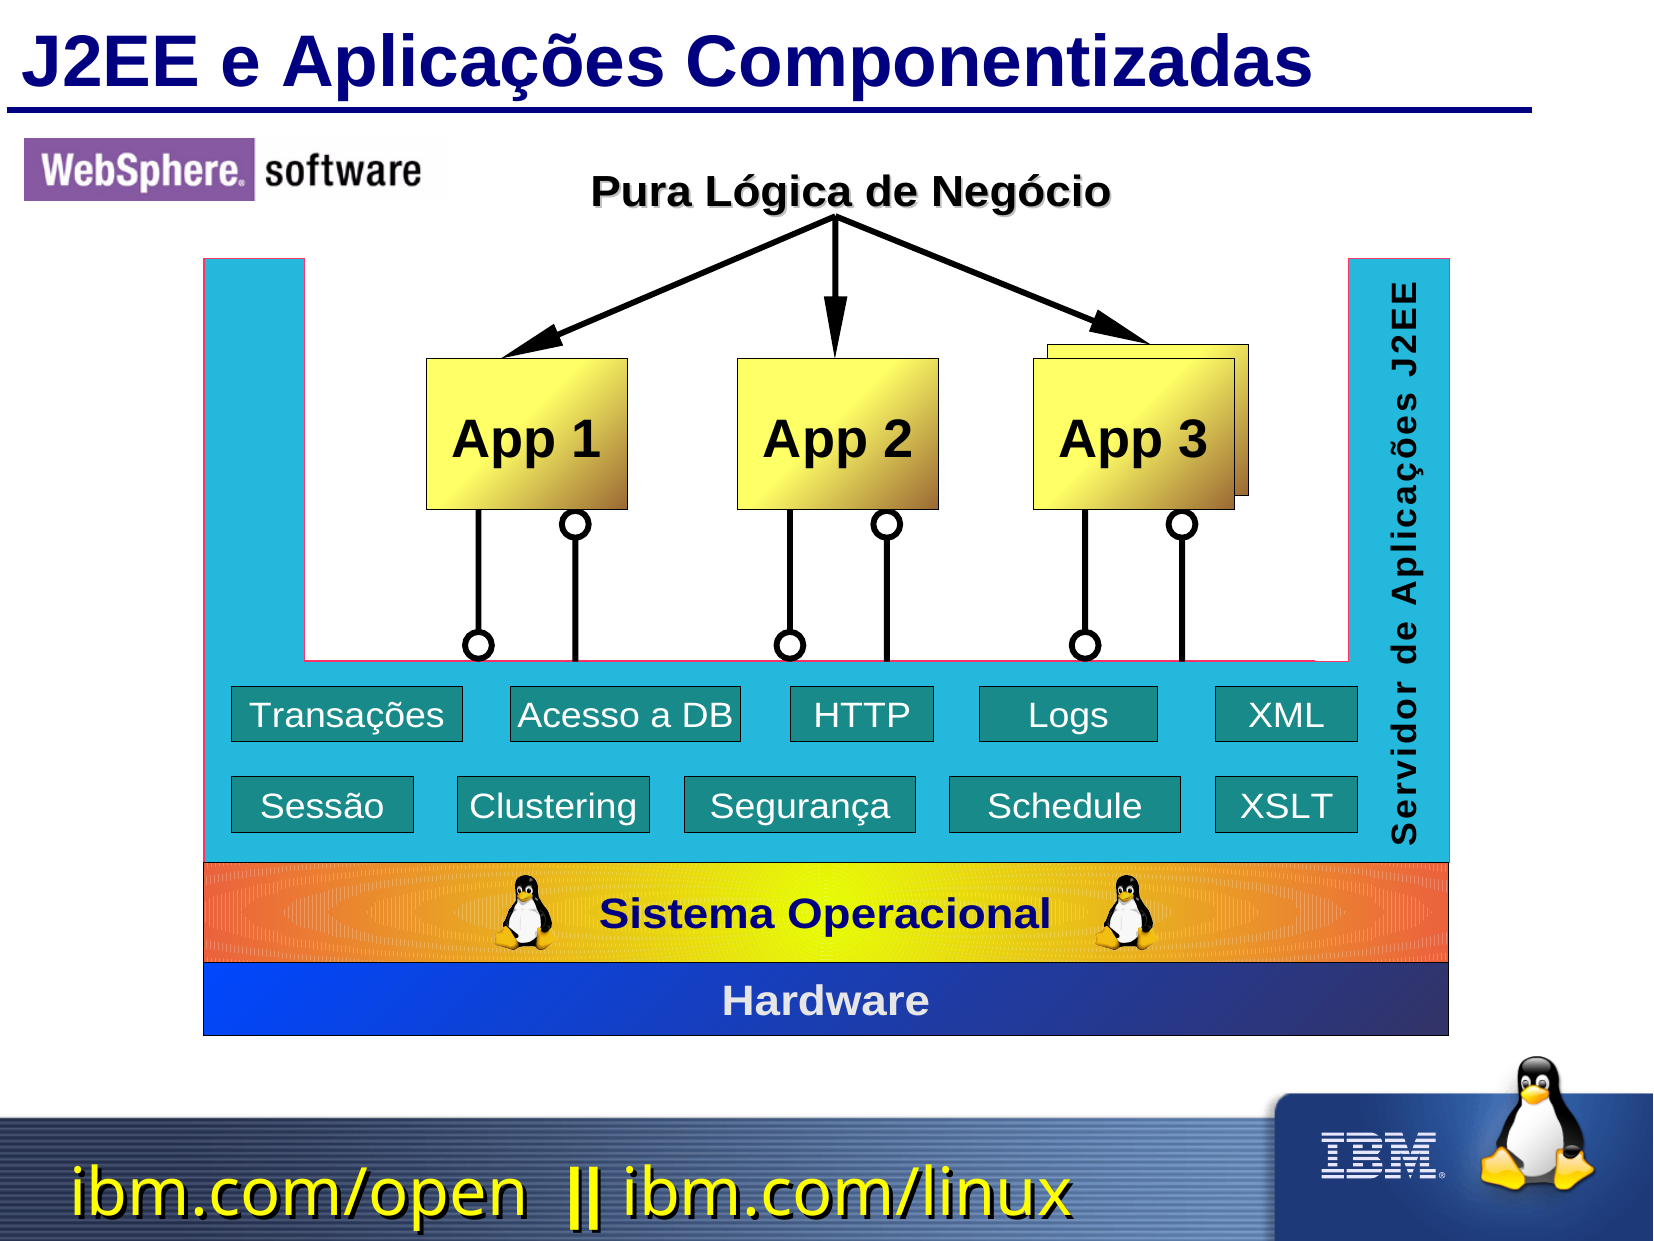

J2EE e Aplicações Componentizadas
Pura Lógica de Negócio
App 1
App 2
App 3
Servidor de Aplicações J2EE
Transações
Acesso a DB
HTTP
Logs
XML
Sessão
Clustering
Segurança
Schedule
XSLT
Sistema Operacional
Hardware